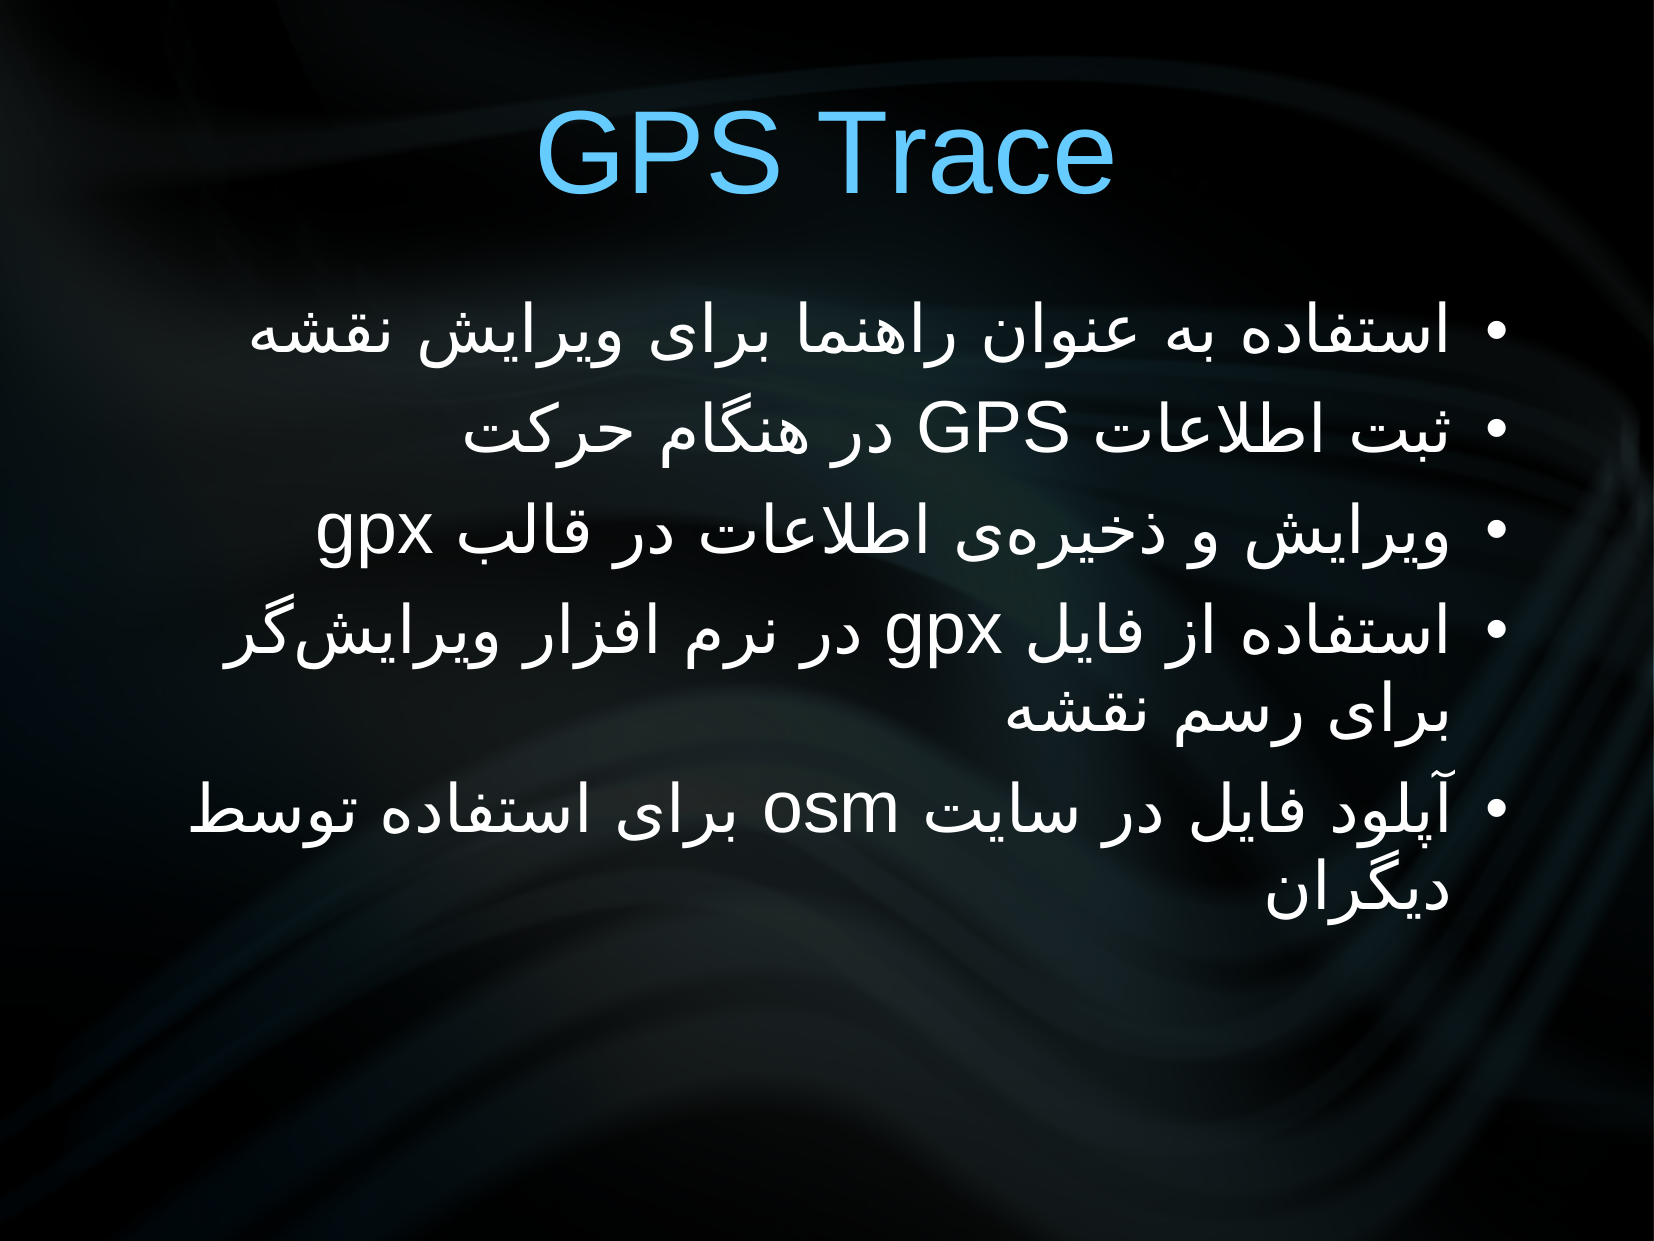

# GPS Trace
استفاده به عنوان راهنما برای ویرایش نقشه
ثبت اطلاعات GPS در هنگام حرکت
ویرایش و ذخیره‌ی اطلاعات در قالب gpx
استفاده از فایل gpx در نرم افزار ویرایش‌گر برای رسم نقشه
آپلود فایل در سایت osm برای استفاده توسط دیگران